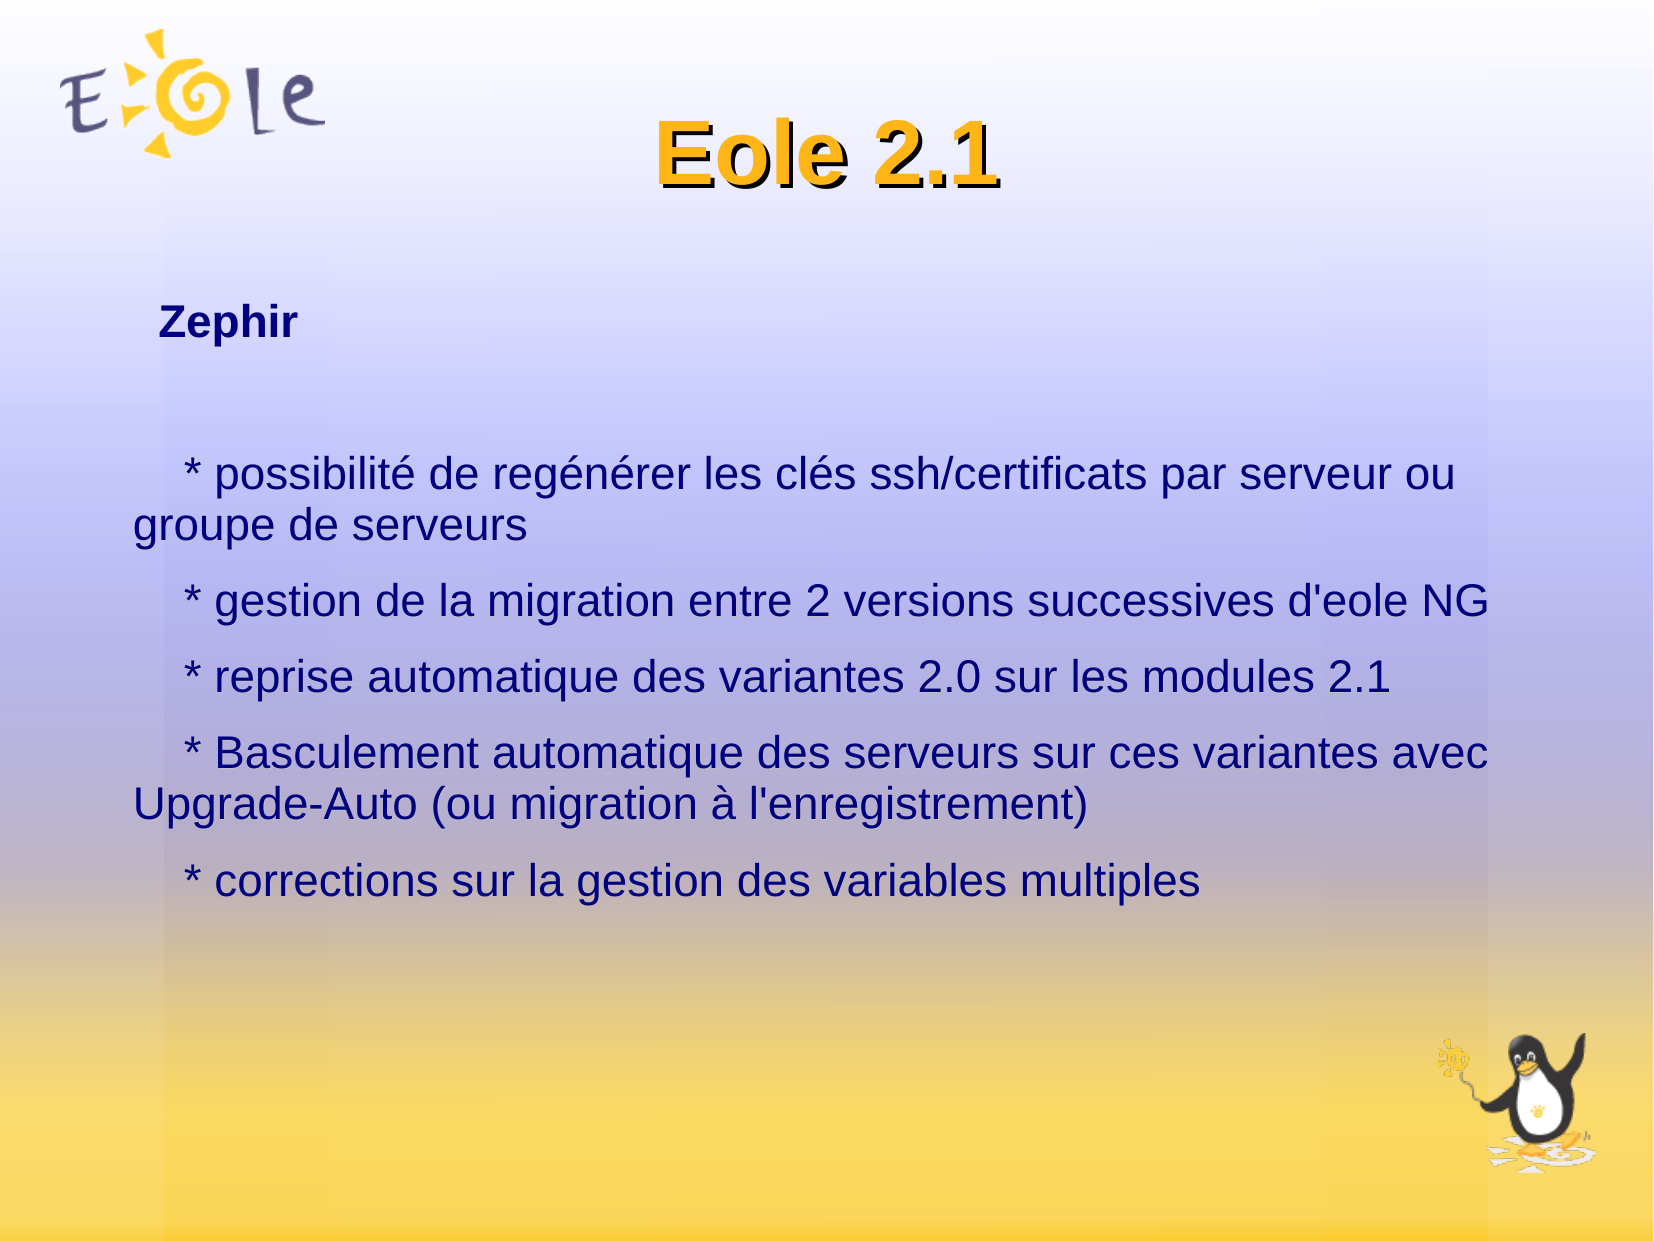

# Eole 2.1
 Zephir
 * possibilité de regénérer les clés ssh/certificats par serveur ou groupe de serveurs
 * gestion de la migration entre 2 versions successives d'eole NG
 * reprise automatique des variantes 2.0 sur les modules 2.1
 * Basculement automatique des serveurs sur ces variantes avec Upgrade-Auto (ou migration à l'enregistrement)
 * corrections sur la gestion des variables multiples